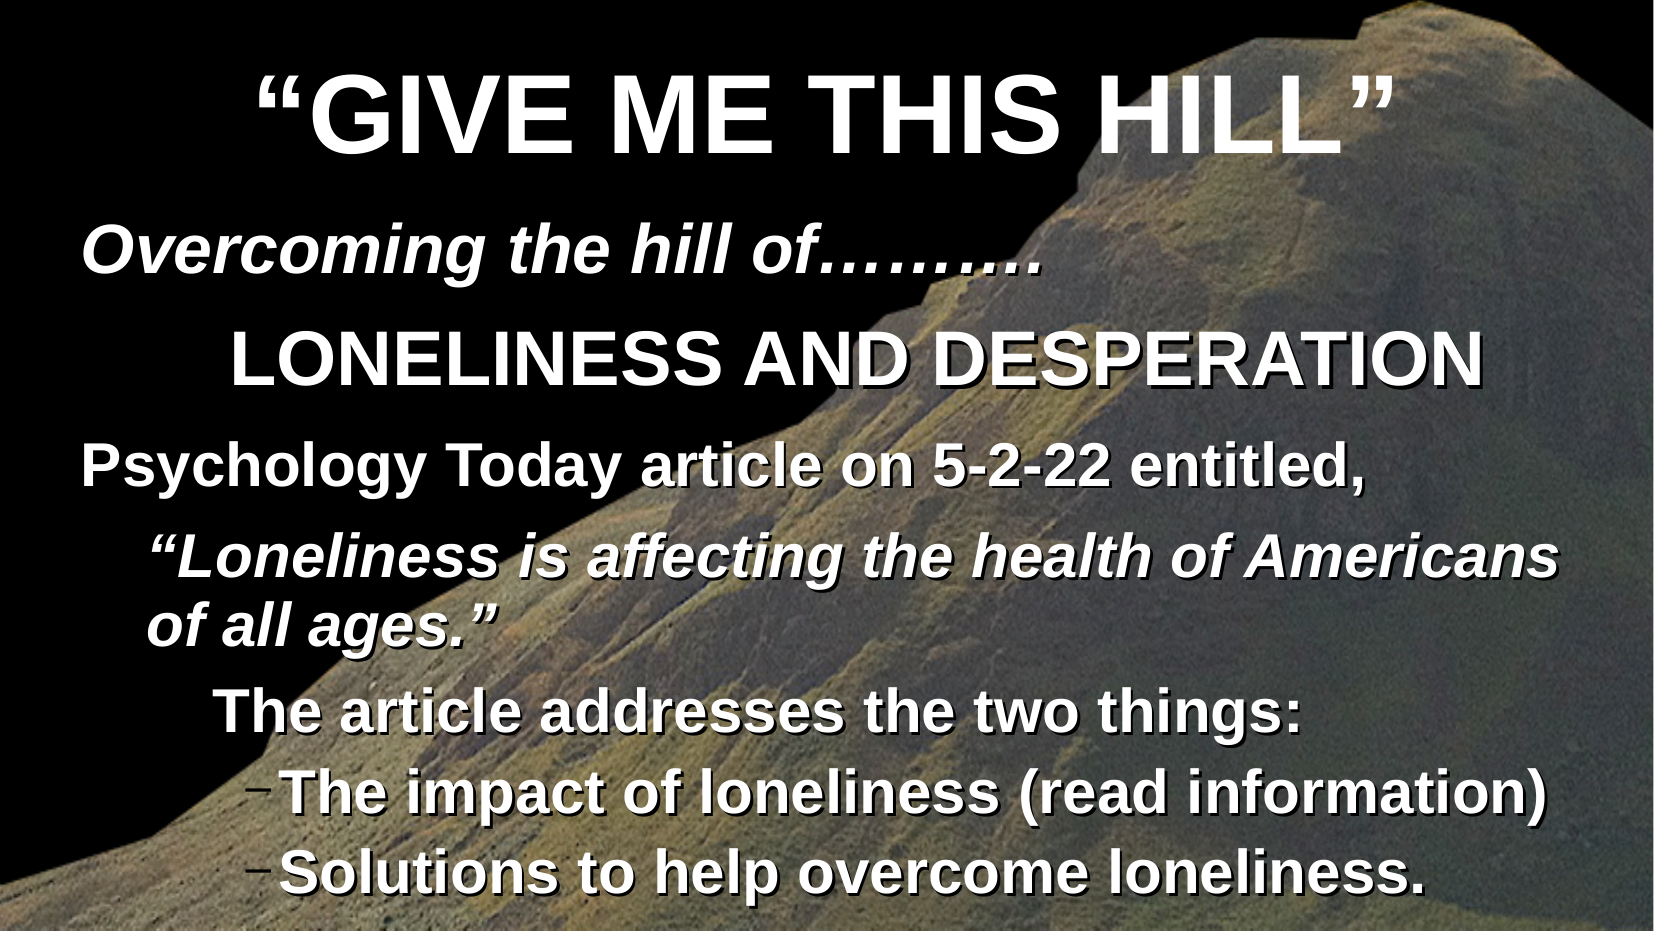

# “GIVE ME THIS HILL”
Overcoming the hill of……….
LONELINESS AND DESPERATION
Psychology Today article on 5-2-22 entitled,
“Loneliness is affecting the health of Americans of all ages.”
The article addresses the two things:
The impact of loneliness (read information)
Solutions to help overcome loneliness.